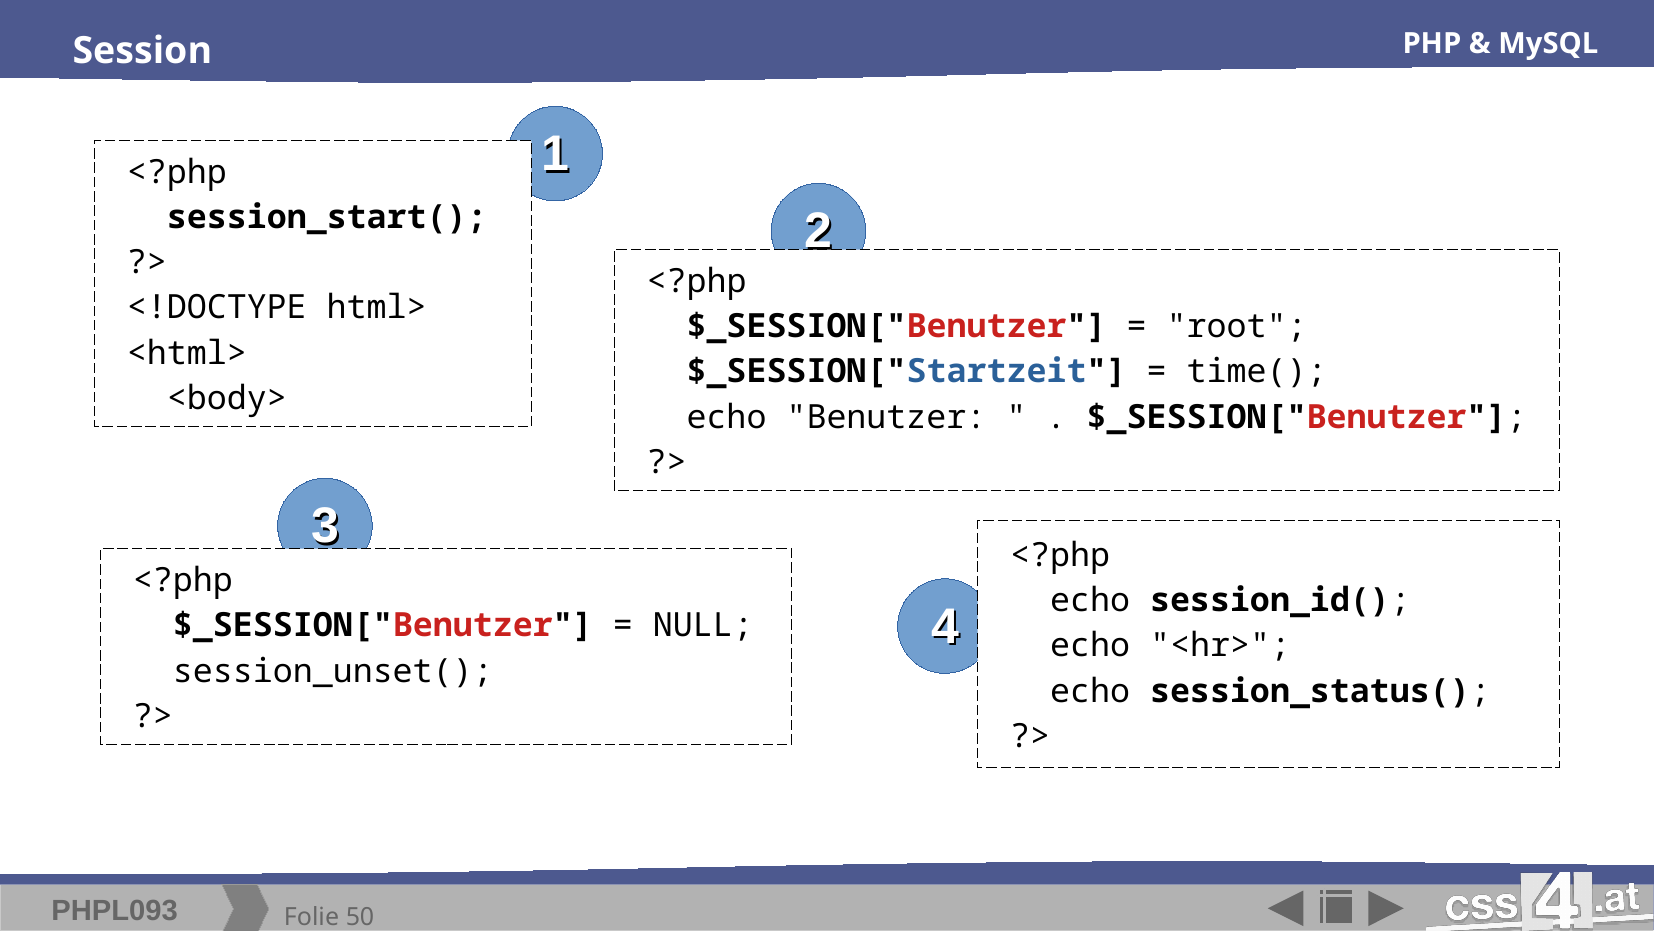

PHP & MySQL
Session
1
<?php
 session_start();
?>
<!DOCTYPE html>
<html>
 <body>
2
<?php
 $_SESSION["Benutzer"] = "root";
 $_SESSION["Startzeit"] = time();
 echo "Benutzer: " . $_SESSION["Benutzer"];
?>
3
<?php
 echo session_id();
 echo "<hr>";
 echo session_status();
?>
<?php
 $_SESSION["Benutzer"] = NULL;
 session_unset();
?>
4
PHPL093
Folie